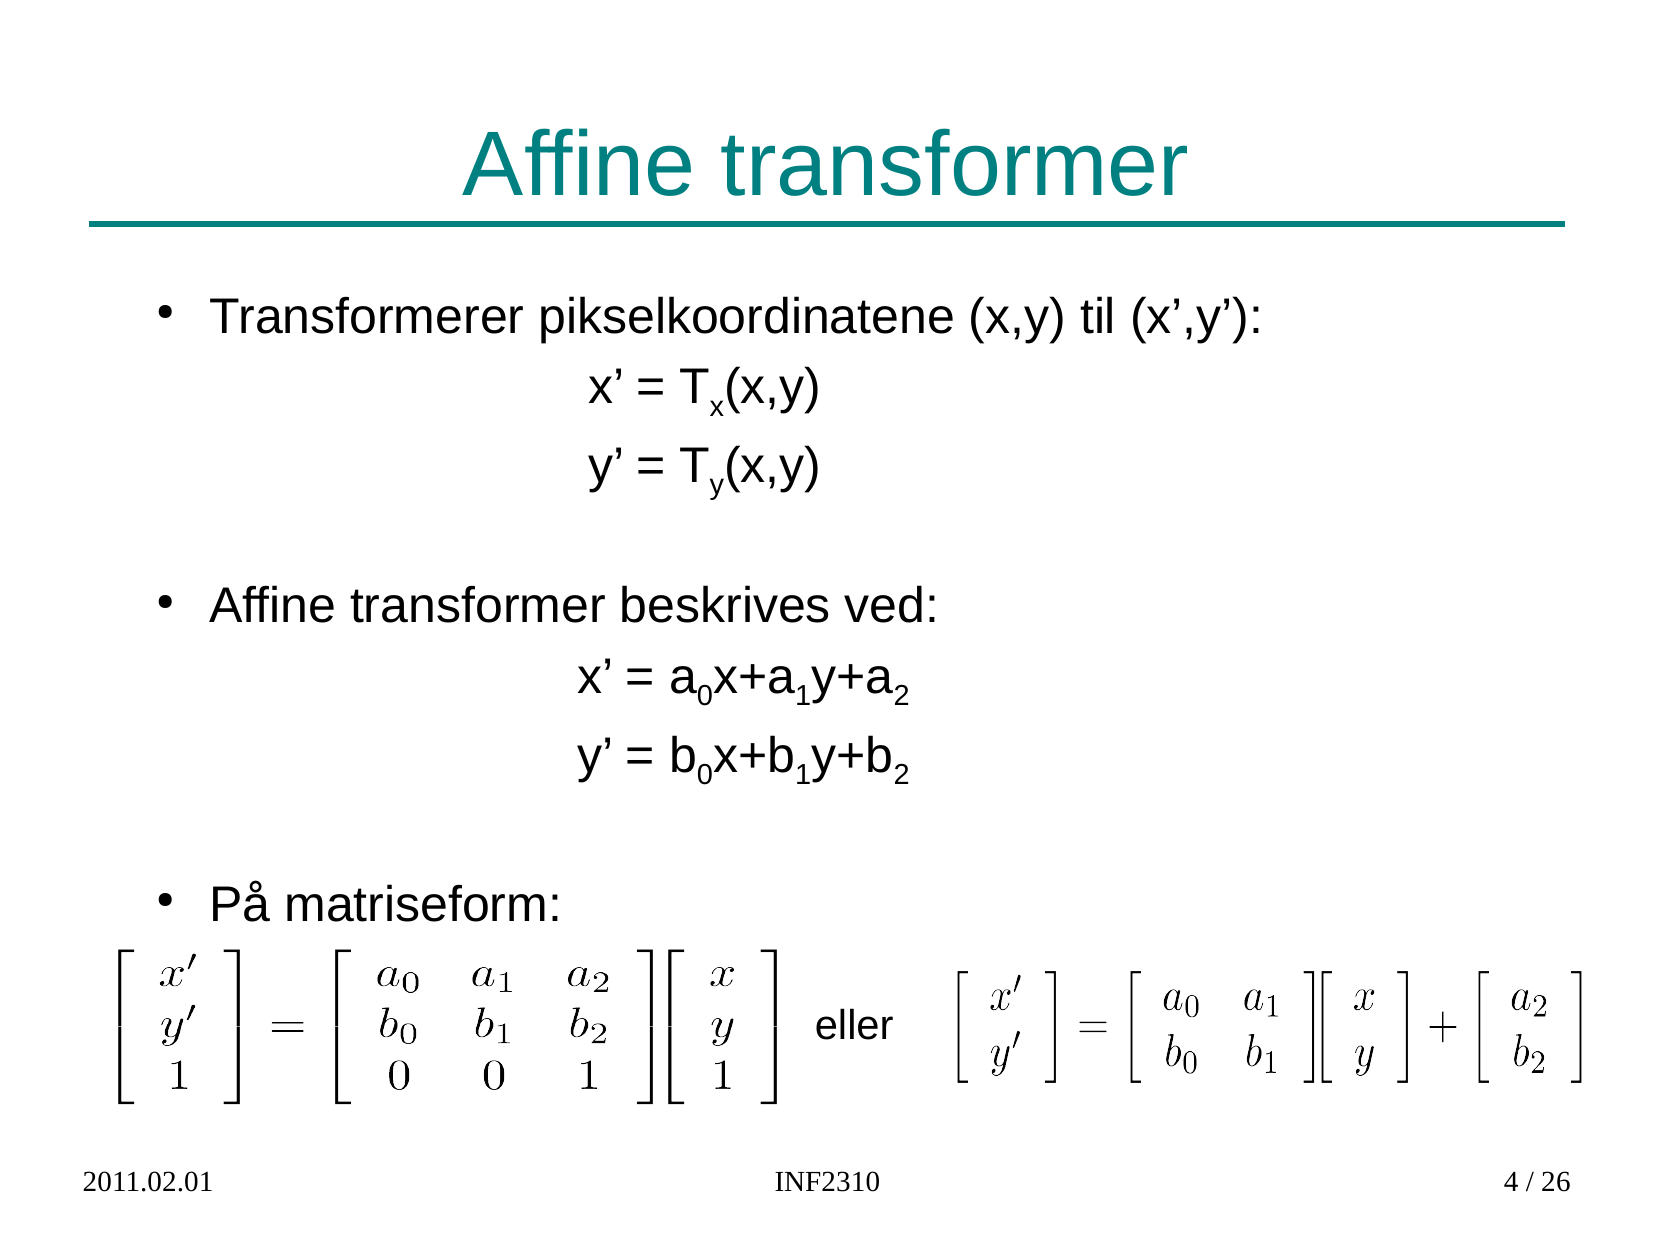

# Affine transformer
Transformerer pikselkoordinatene (x,y) til (x’,y’):
				x’ = Tx(x,y)
				y’ = Ty(x,y)
Affine transformer beskrives ved:
 x’ = a0x+a1y+a2
 y’ = b0x+b1y+b2
På matriseform:
eller
2011.02.01
INF2310
4